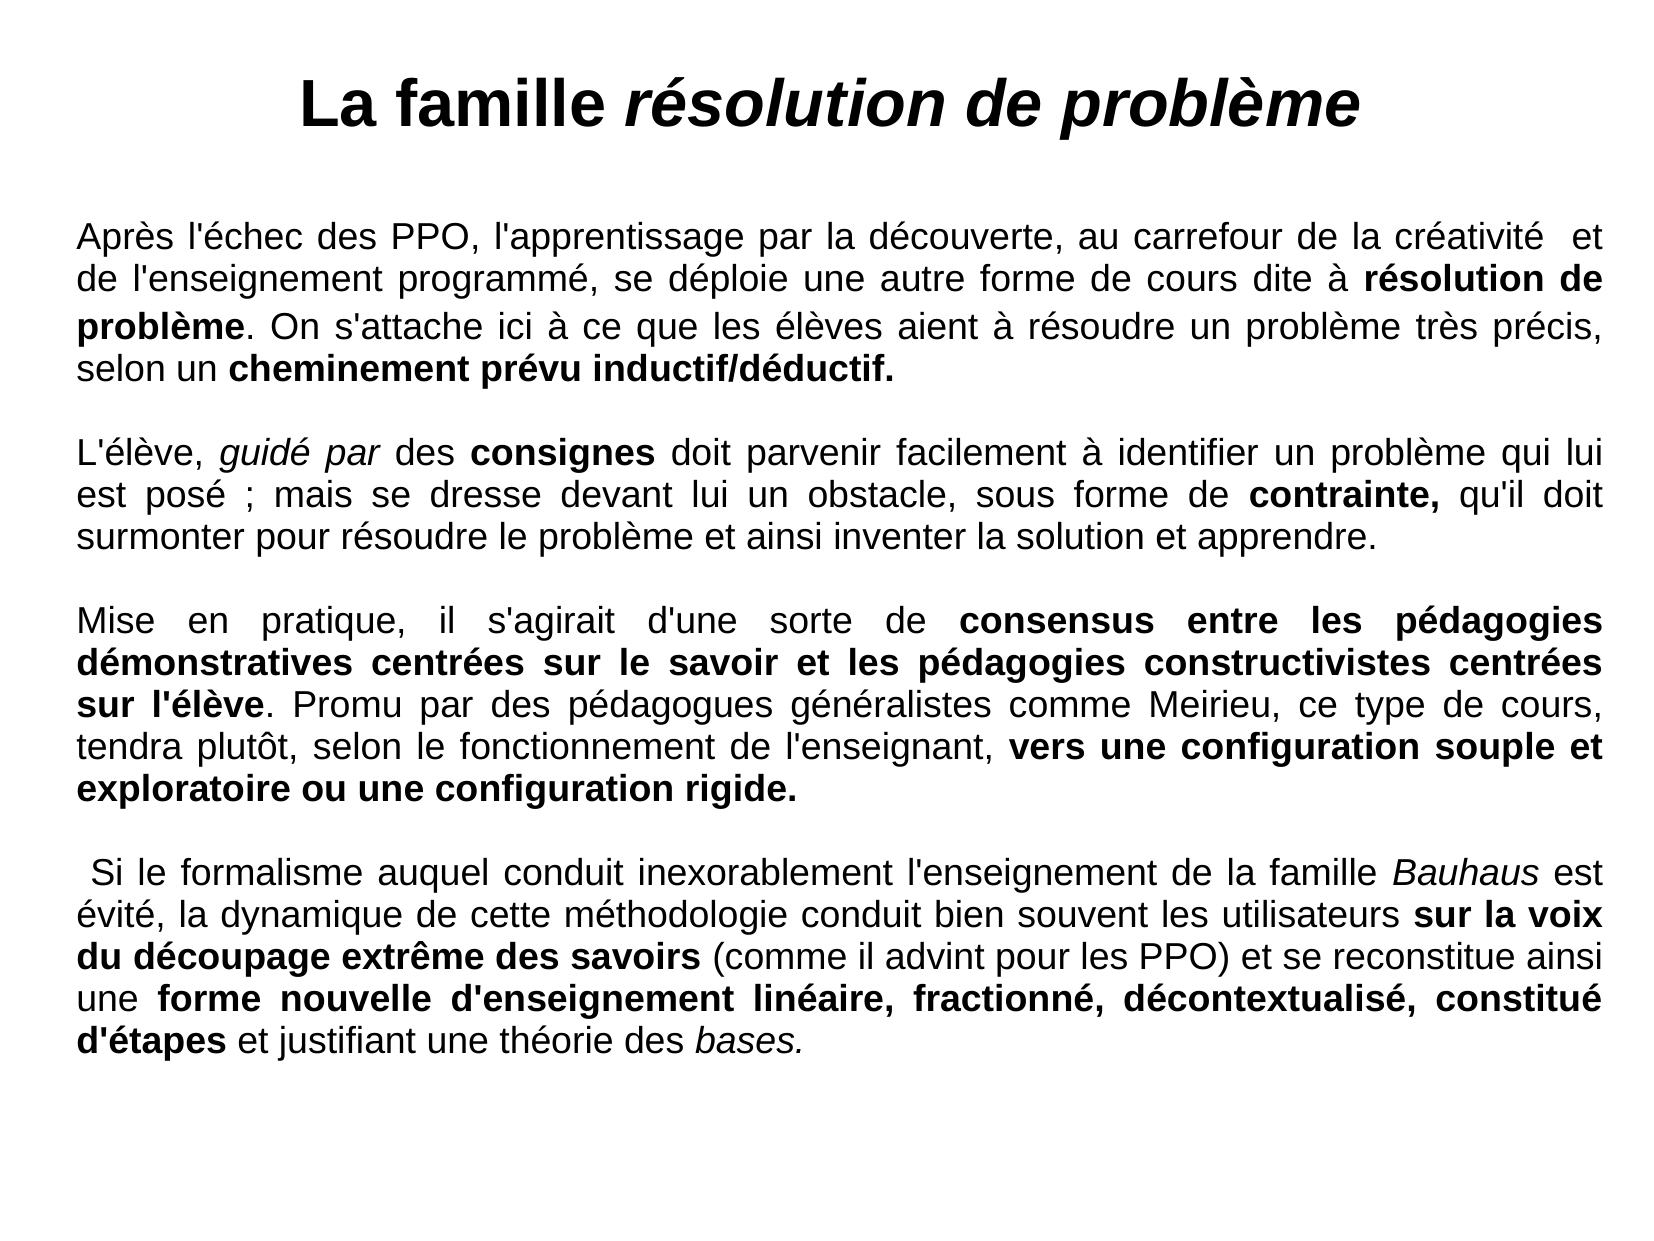

La famille résolution de problème
Après l'échec des PPO, l'apprentissage par la découverte, au carrefour de la créativité et de l'enseignement programmé, se déploie une autre forme de cours dite à résolution de problème. On s'attache ici à ce que les élèves aient à résoudre un problème très précis, selon un cheminement prévu inductif/déductif.
L'élève, guidé par des consignes doit parvenir facilement à identifier un problème qui lui est posé ; mais se dresse devant lui un obstacle, sous forme de contrainte, qu'il doit surmonter pour résoudre le problème et ainsi inventer la solution et apprendre.
Mise en pratique, il s'agirait d'une sorte de consensus entre les pédagogies démonstratives centrées sur le savoir et les pédagogies constructivistes centrées sur l'élève. Promu par des pédagogues généralistes comme Meirieu, ce type de cours, tendra plutôt, selon le fonctionnement de l'enseignant, vers une configuration souple et exploratoire ou une configuration rigide.
 Si le formalisme auquel conduit inexorablement l'enseignement de la famille Bauhaus est évité, la dynamique de cette méthodologie conduit bien souvent les utilisateurs sur la voix du découpage extrême des savoirs (comme il advint pour les PPO) et se reconstitue ainsi une forme nouvelle d'enseignement linéaire, fractionné, décontextualisé, constitué d'étapes et justifiant une théorie des bases.